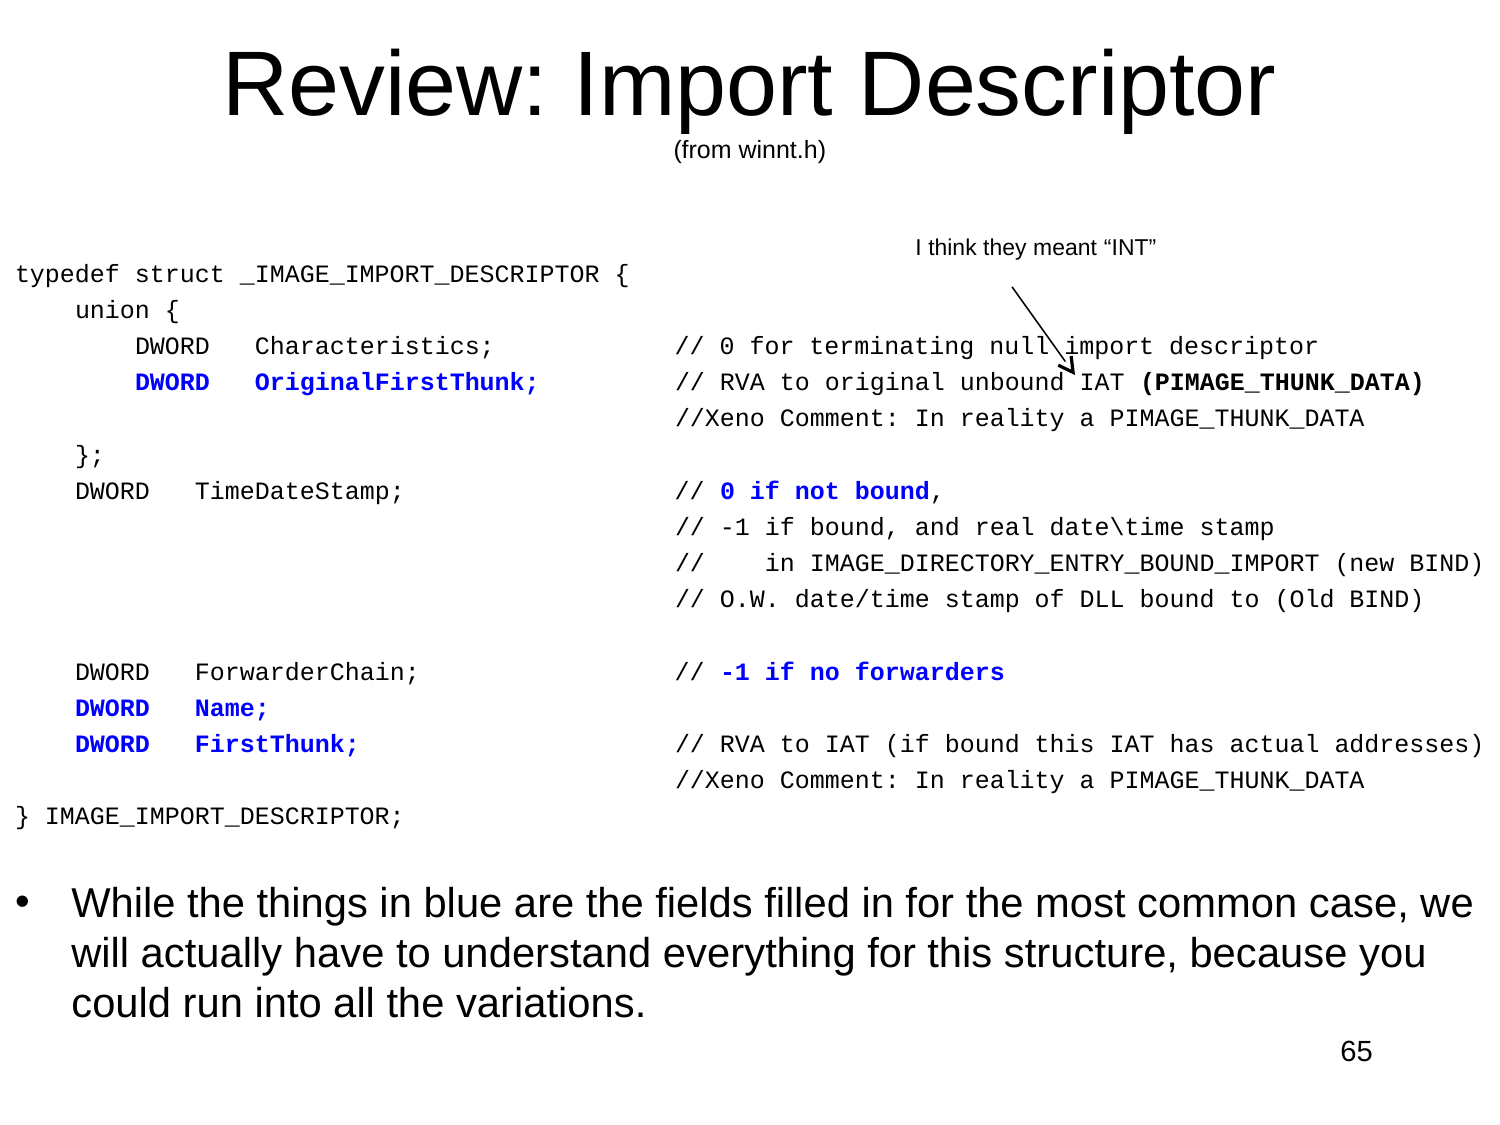

# Review: Import Descriptor (from winnt.h)
I think they meant “INT”
typedef struct _IMAGE_IMPORT_DESCRIPTOR {
 union {
 DWORD Characteristics; // 0 for terminating null import descriptor
 DWORD OriginalFirstThunk; // RVA to original unbound IAT (PIMAGE_THUNK_DATA)
					 //Xeno Comment: In reality a PIMAGE_THUNK_DATA
 };
 DWORD TimeDateStamp; // 0 if not bound,
 // -1 if bound, and real date\time stamp
 // in IMAGE_DIRECTORY_ENTRY_BOUND_IMPORT (new BIND)
 // O.W. date/time stamp of DLL bound to (Old BIND)
 DWORD ForwarderChain; // -1 if no forwarders
 DWORD Name;
 DWORD FirstThunk; // RVA to IAT (if bound this IAT has actual addresses)
					 //Xeno Comment: In reality a PIMAGE_THUNK_DATA
} IMAGE_IMPORT_DESCRIPTOR;
While the things in blue are the fields filled in for the most common case, we will actually have to understand everything for this structure, because you could run into all the variations.